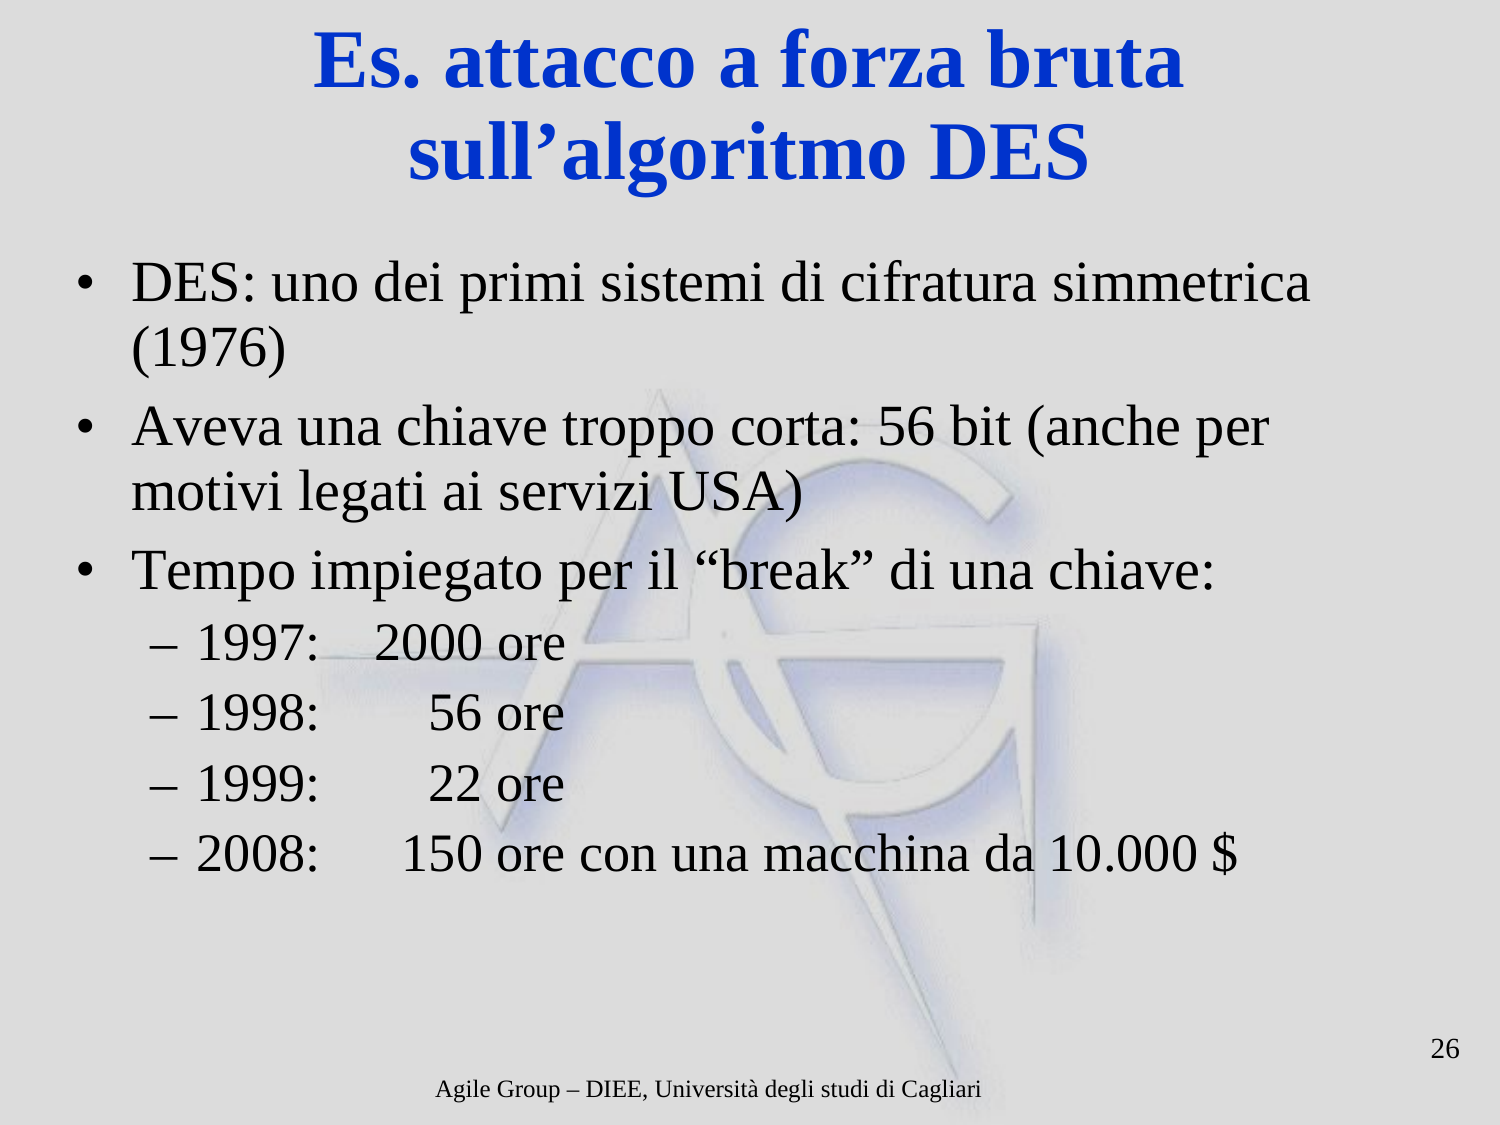

# Es. attacco a forza bruta sull’algoritmo DES
DES: uno dei primi sistemi di cifratura simmetrica (1976)
Aveva una chiave troppo corta: 56 bit (anche per motivi legati ai servizi USA)
Tempo impiegato per il “break” di una chiave:
1997:	2000 ore
1998:	 56 ore
1999: 22 ore
2008:	 150 ore con una macchina da 10.000 $
26